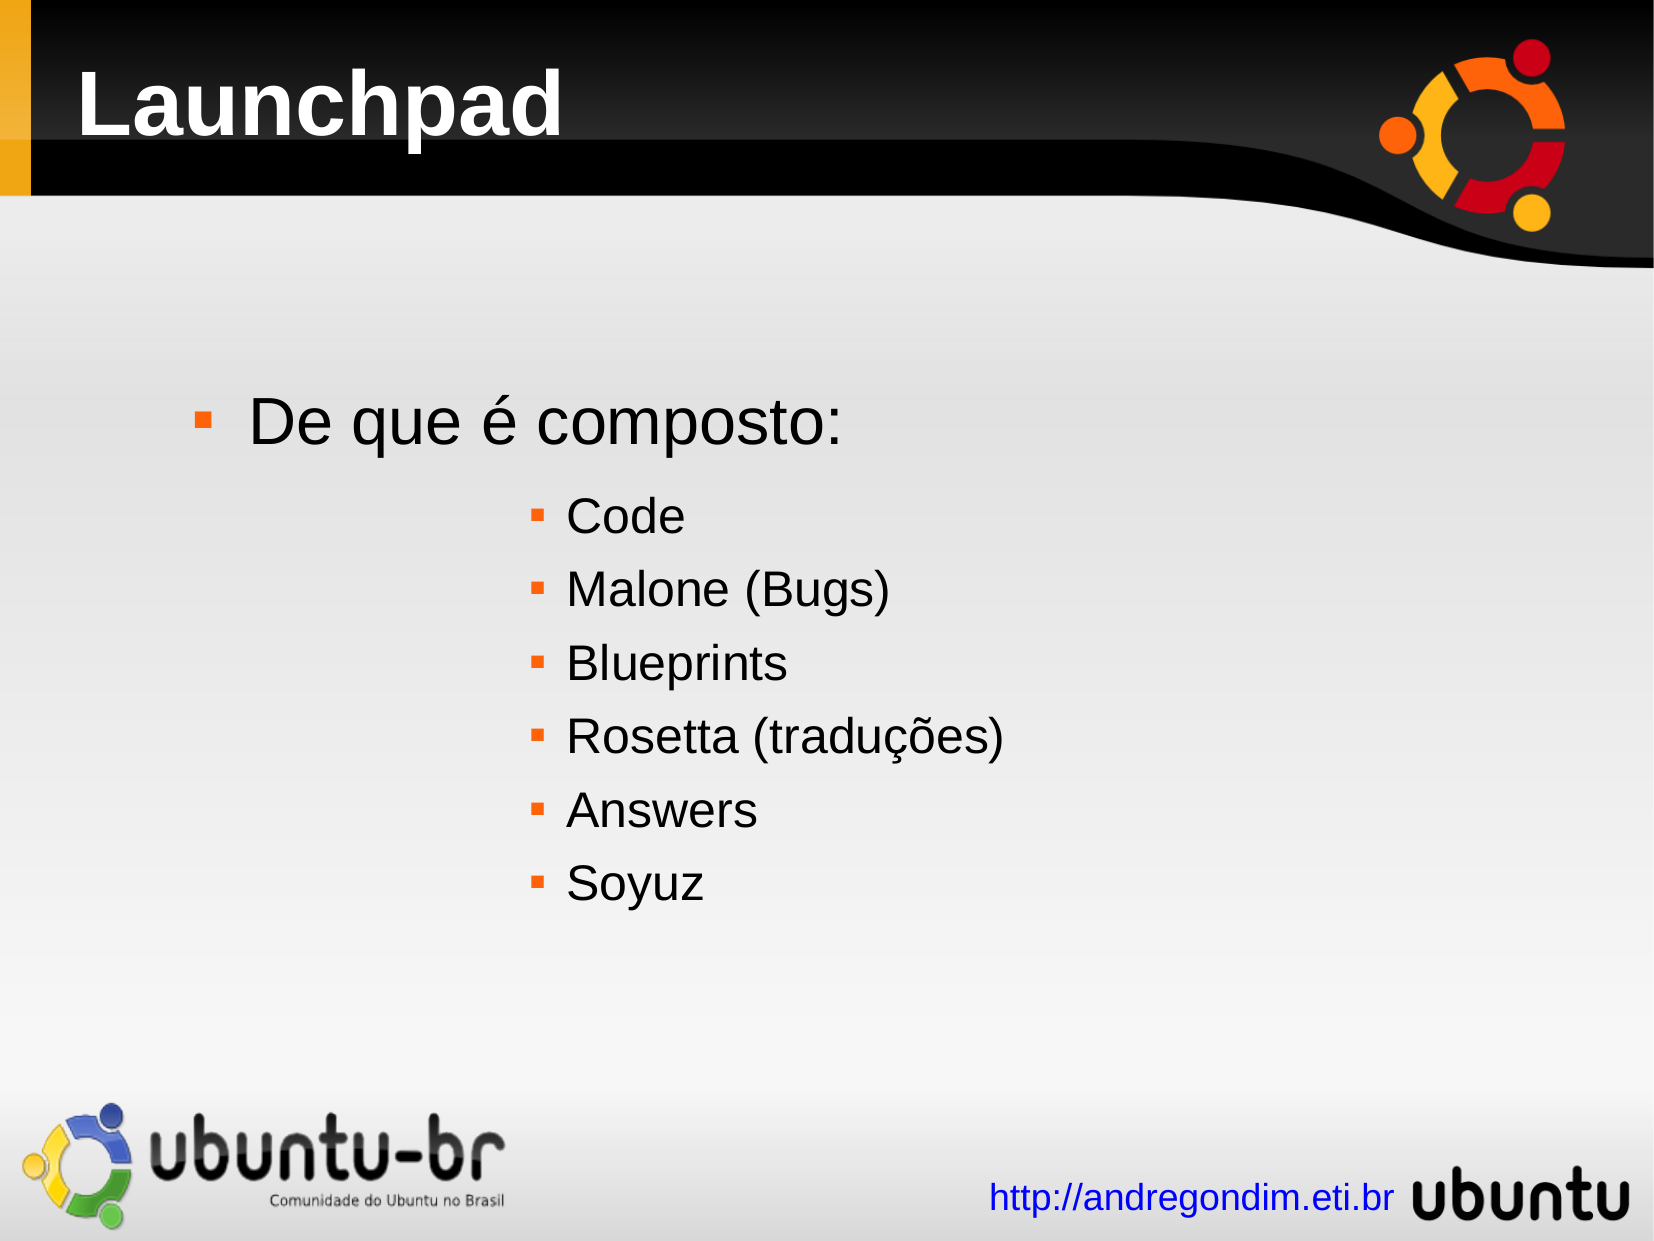

# Launchpad
De que é composto:
Code
Malone (Bugs)
Blueprints
Rosetta (traduções)
Answers
Soyuz